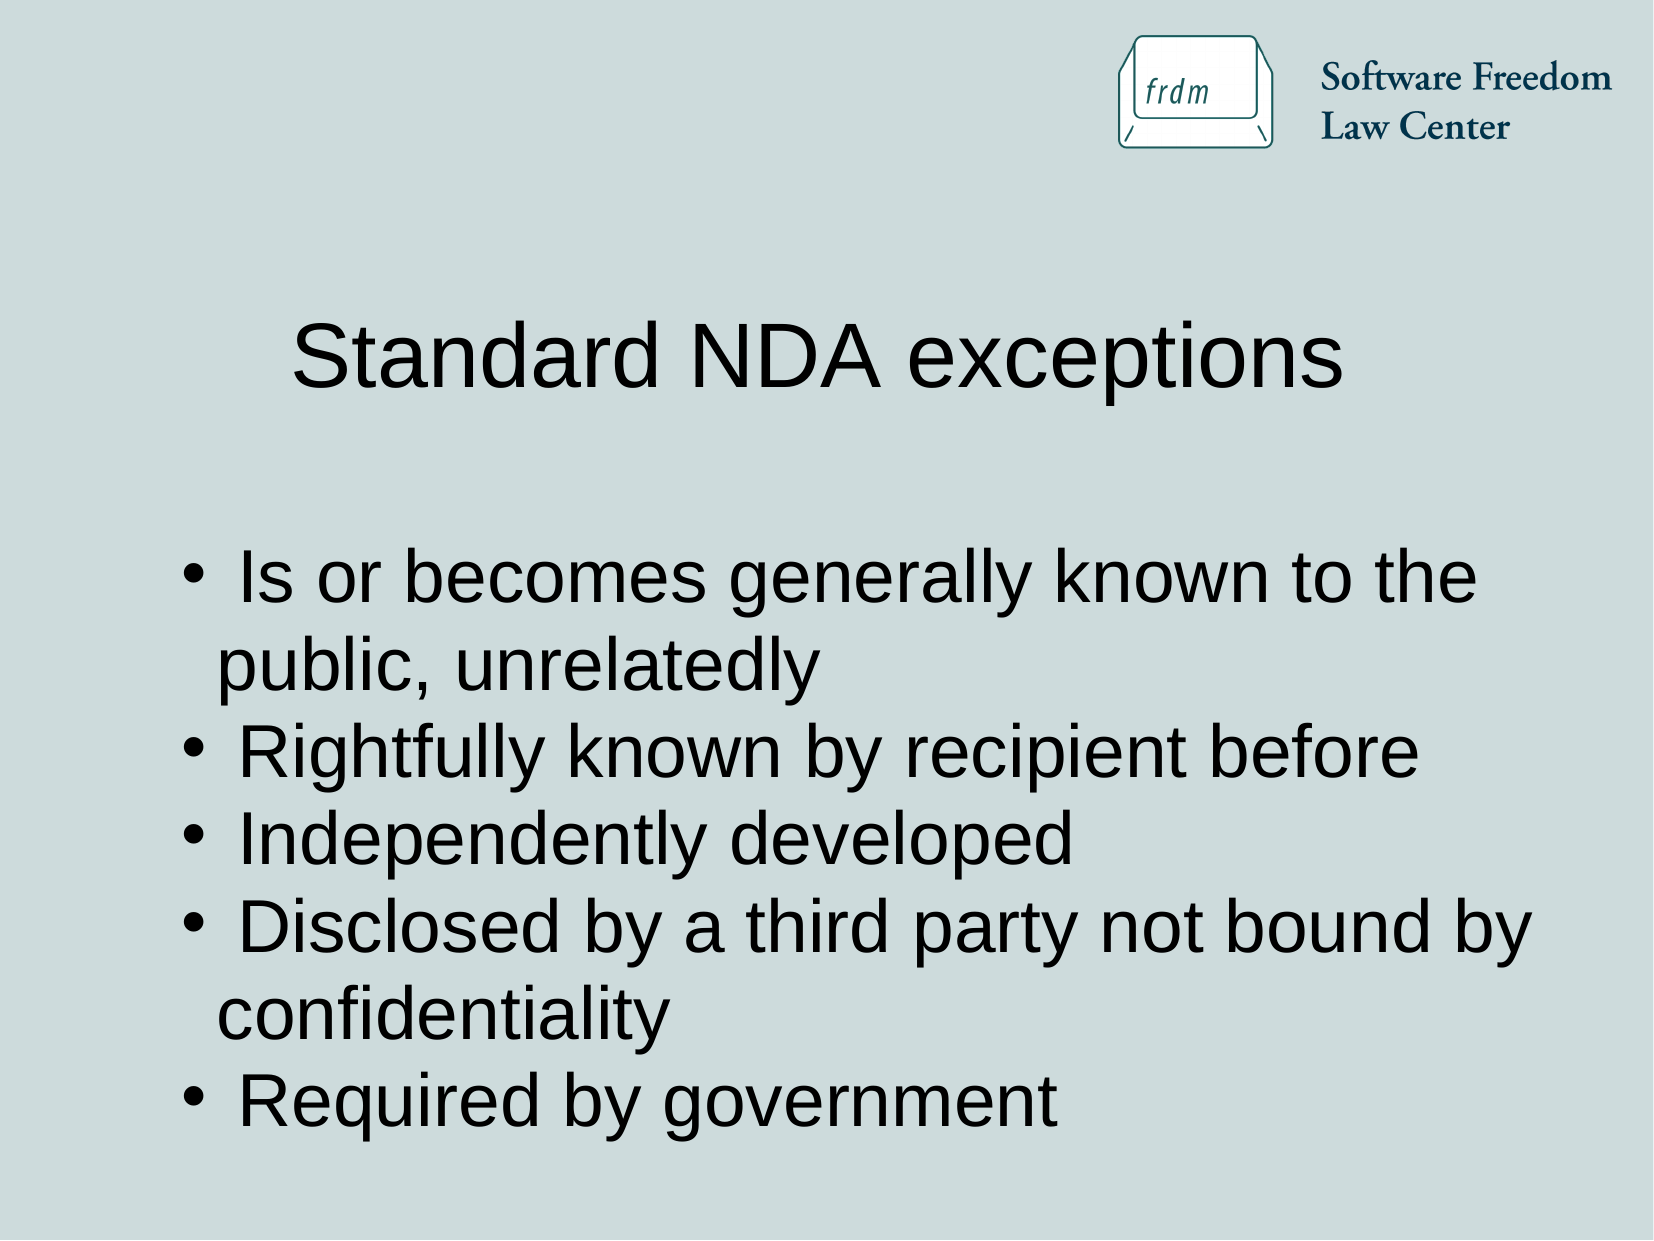

# Standard NDA exceptions
 Is or becomes generally known to the public, unrelatedly
 Rightfully known by recipient before
 Independently developed
 Disclosed by a third party not bound by confidentiality
 Required by government